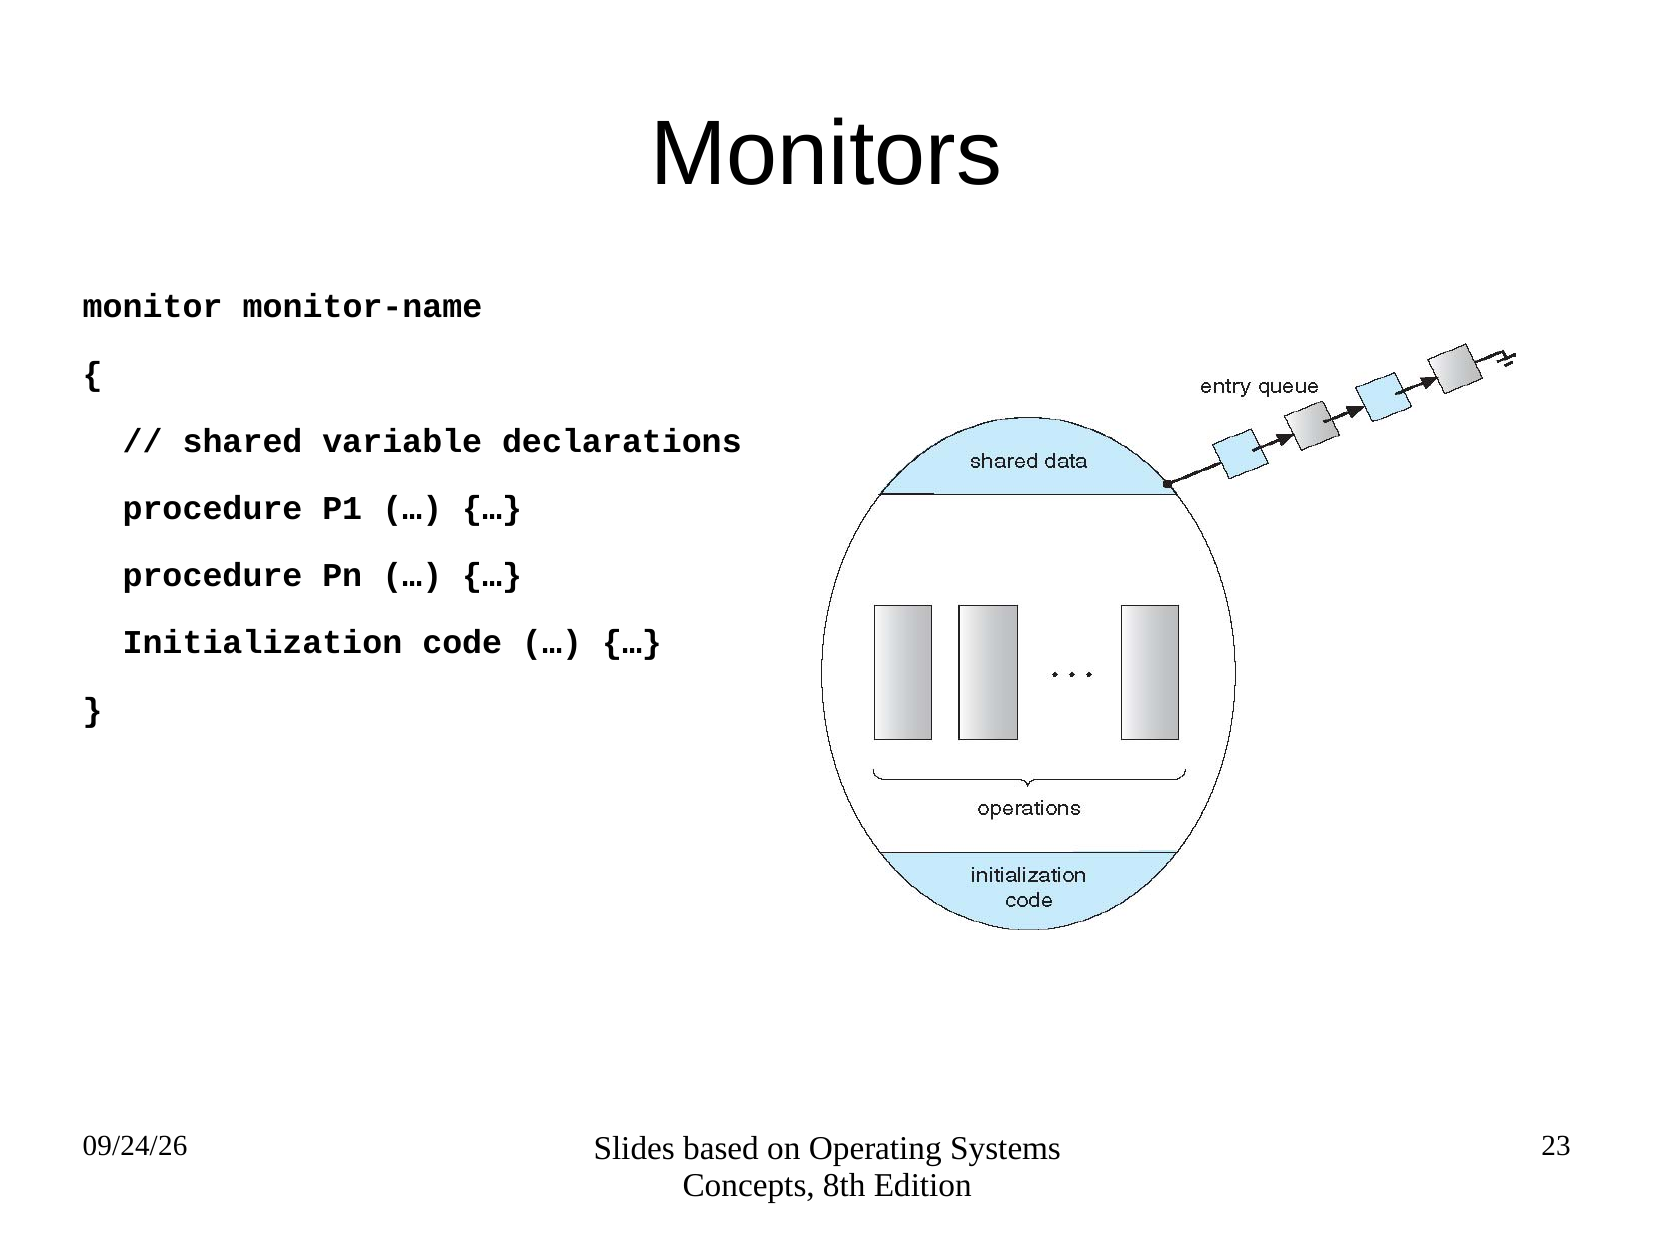

# Monitors
monitor monitor-name
{
 // shared variable declarations
 procedure P1 (…) {…}
 procedure Pn (…) {…}
 Initialization code (…) {…}
}
23